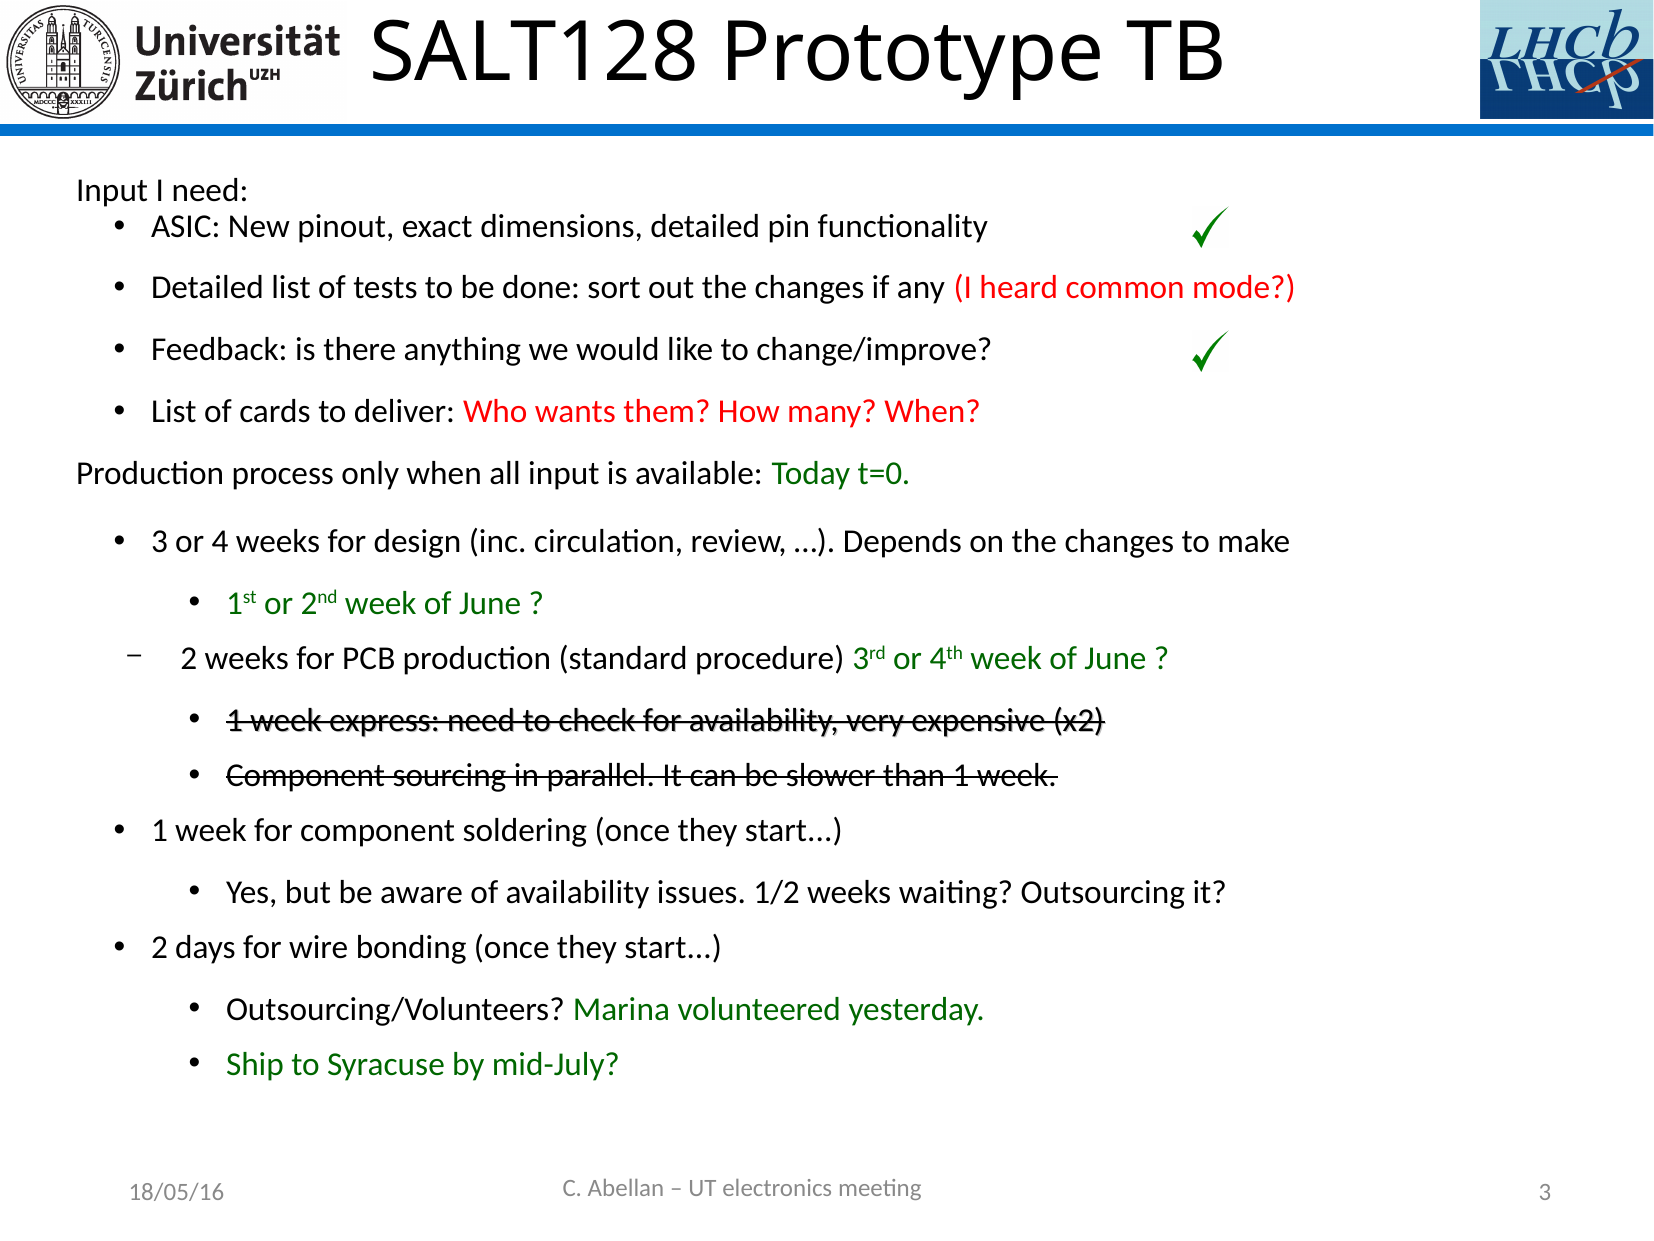

# SALT128 Prototype TB
Input I need:
ASIC: New pinout, exact dimensions, detailed pin functionality
Detailed list of tests to be done: sort out the changes if any (I heard common mode?)
Feedback: is there anything we would like to change/improve?
List of cards to deliver: Who wants them? How many? When?
Production process only when all input is available: Today t=0.
3 or 4 weeks for design (inc. circulation, review, …). Depends on the changes to make
1st or 2nd week of June ?
2 weeks for PCB production (standard procedure) 3rd or 4th week of June ?
1 week express: need to check for availability, very expensive (x2)
Component sourcing in parallel. It can be slower than 1 week.
1 week for component soldering (once they start...)
Yes, but be aware of availability issues. 1/2 weeks waiting? Outsourcing it?
2 days for wire bonding (once they start...)
Outsourcing/Volunteers? Marina volunteered yesterday.
Ship to Syracuse by mid-July?
C. Abellan
30/01/15
3